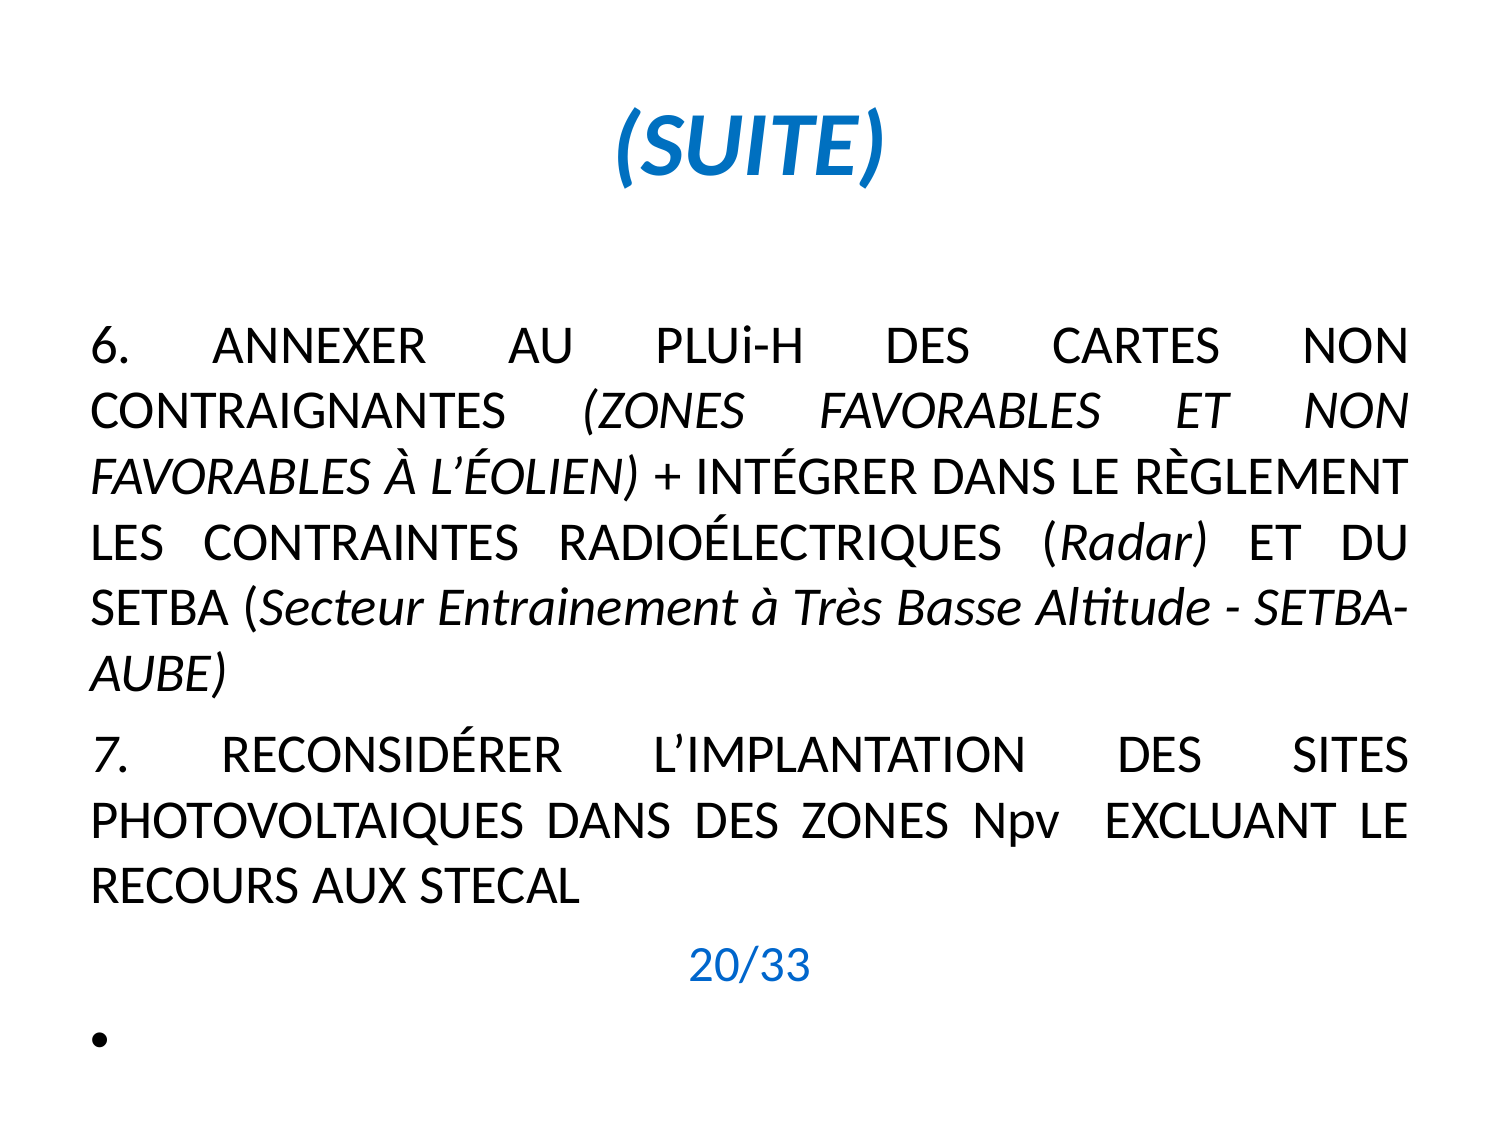

# (SUITE)
6. ANNEXER AU PLUi-H DES CARTES NON CONTRAIGNANTES (ZONES FAVORABLES ET NON FAVORABLES À L’ÉOLIEN) + INTÉGRER DANS LE RÈGLEMENT LES CONTRAINTES RADIOÉLECTRIQUES (Radar) ET DU SETBA (Secteur Entrainement à Très Basse Altitude - SETBA-AUBE)
7. RECONSIDÉRER L’IMPLANTATION DES SITES PHOTOVOLTAIQUES DANS DES ZONES Npv EXCLUANT LE RECOURS AUX STECAL
20/33